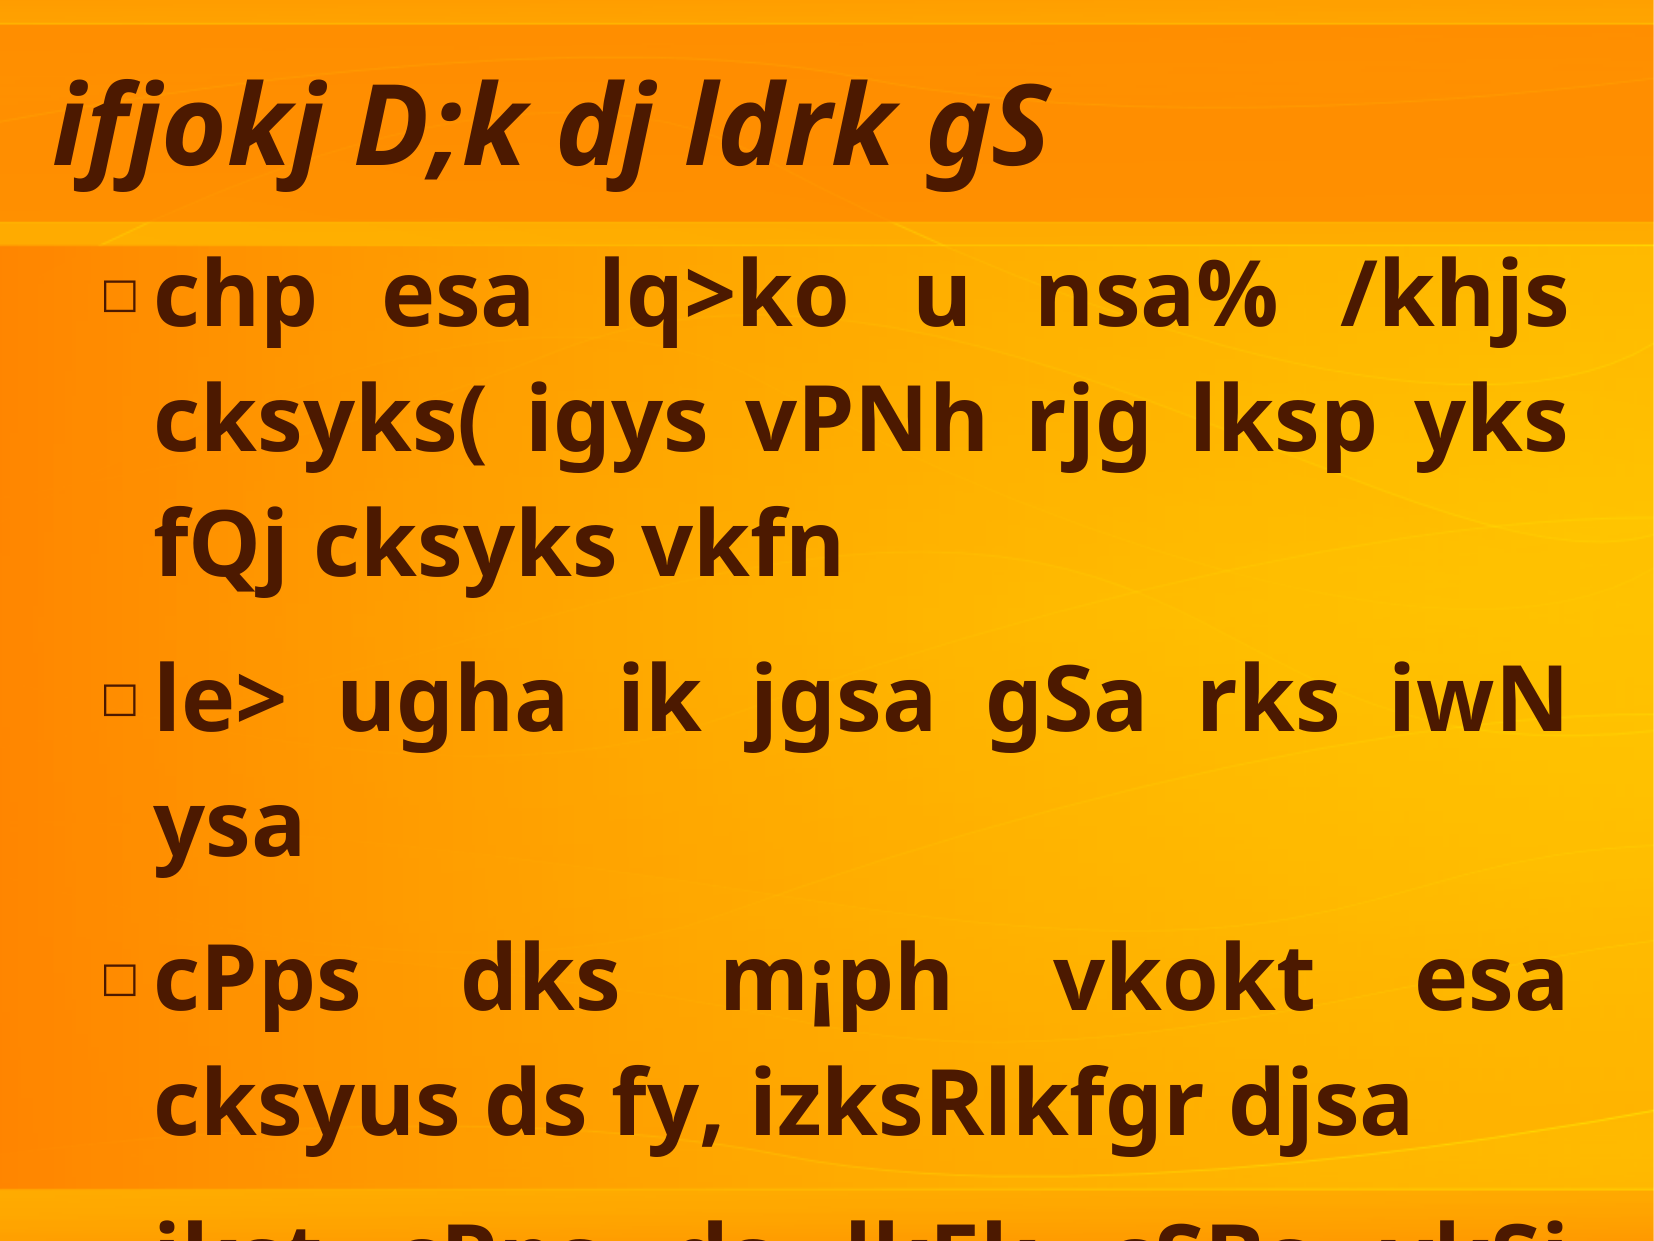

# ifjokj D;k dj ldrk gS
chp esa lq>ko u nsa% /khjs cksyks( igys vPNh rjg lksp yks fQj cksyks vkfn
le> ugha ik jgsa gSa rks iwN ysa
cPps dks m¡ph vkokt esa cksyus ds fy, izksRlkfgr djsa
jkst cPps ds lkFk cSBs vkSj mldh ckr dks /;ku iwoZd lqus
 ;fn cPps fp<+k;sa rks bls l[rh ls jksdsa